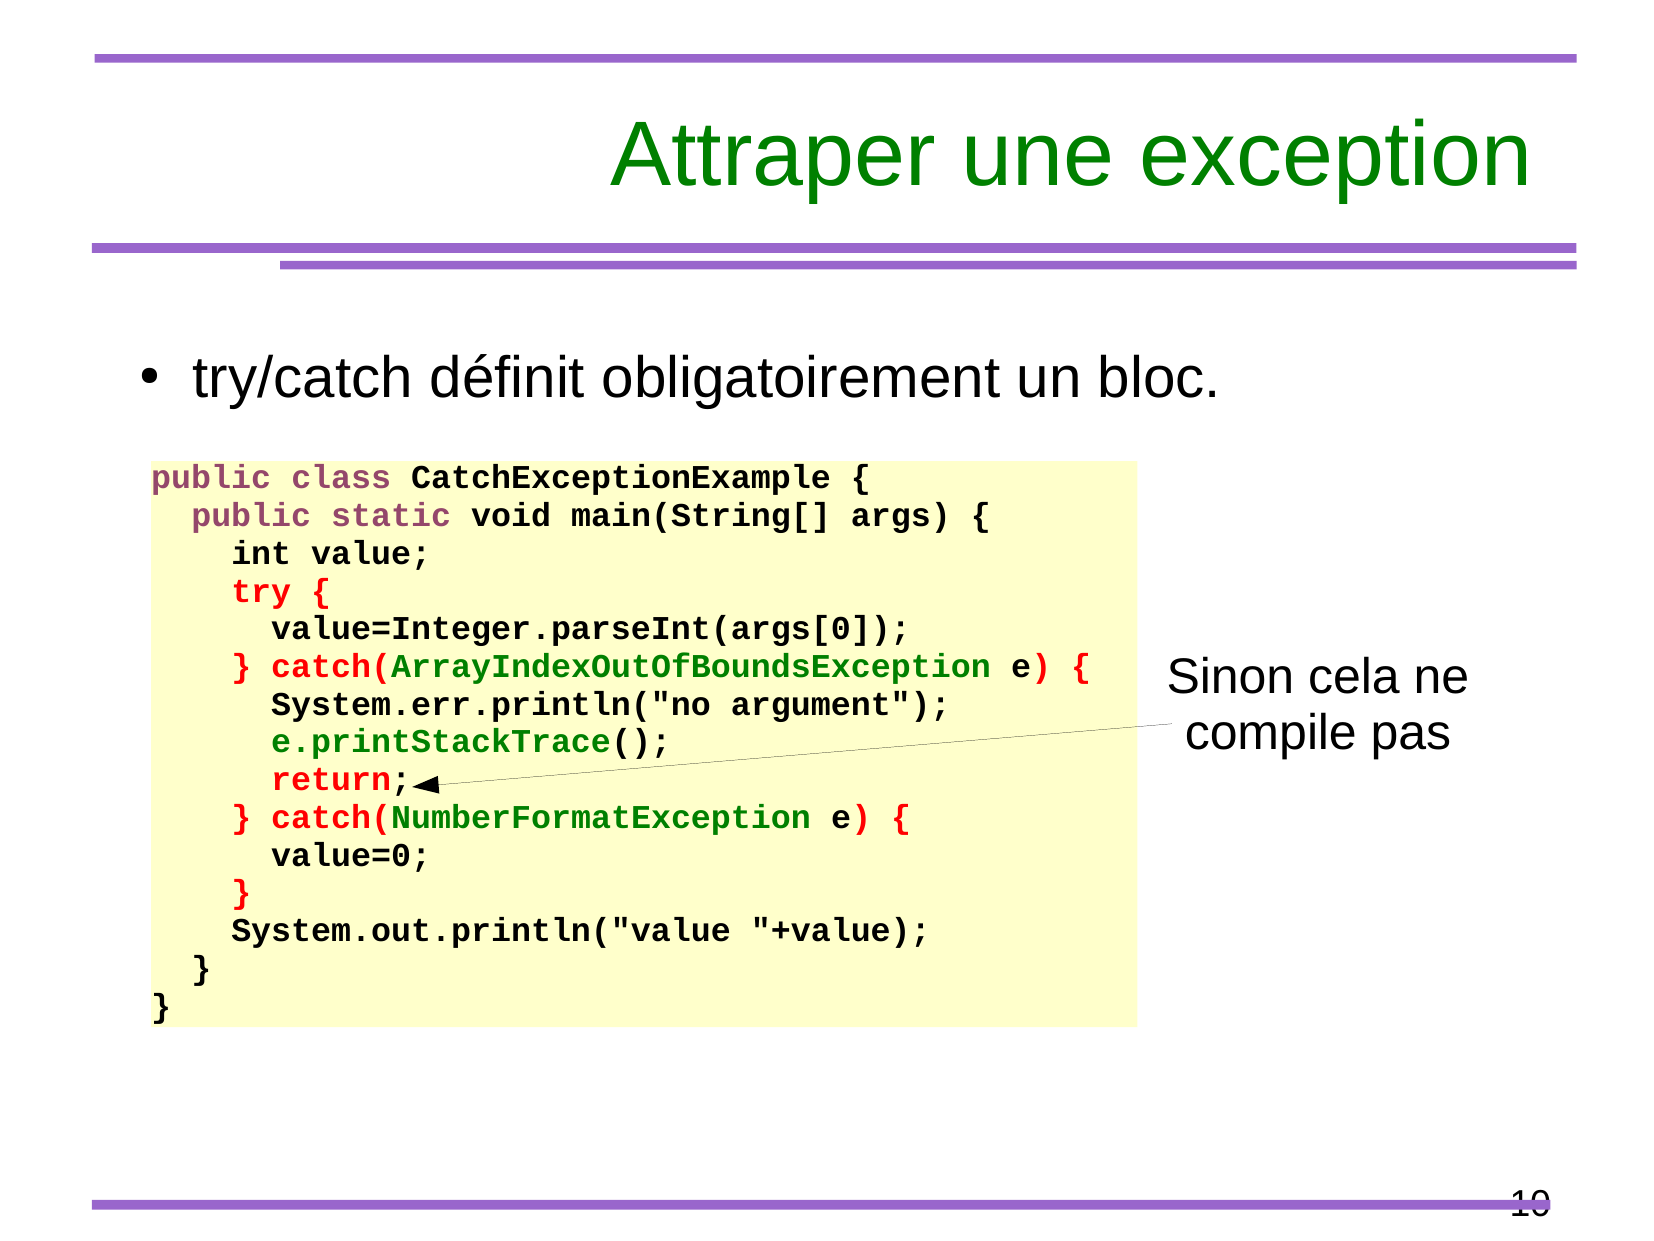

# Attraper une exception
try/catch définit obligatoirement un bloc.
public class CatchExceptionExample {
 public static void main(String[] args) {
 int value;
 try {
 value=Integer.parseInt(args[0]);
 } catch(ArrayIndexOutOfBoundsException e) {
 System.err.println("no argument");
 e.printStackTrace();
 return;
 } catch(NumberFormatException e) {
 value=0;
 }
 System.out.println("value "+value);
 }
}
Sinon cela ne
compile pas